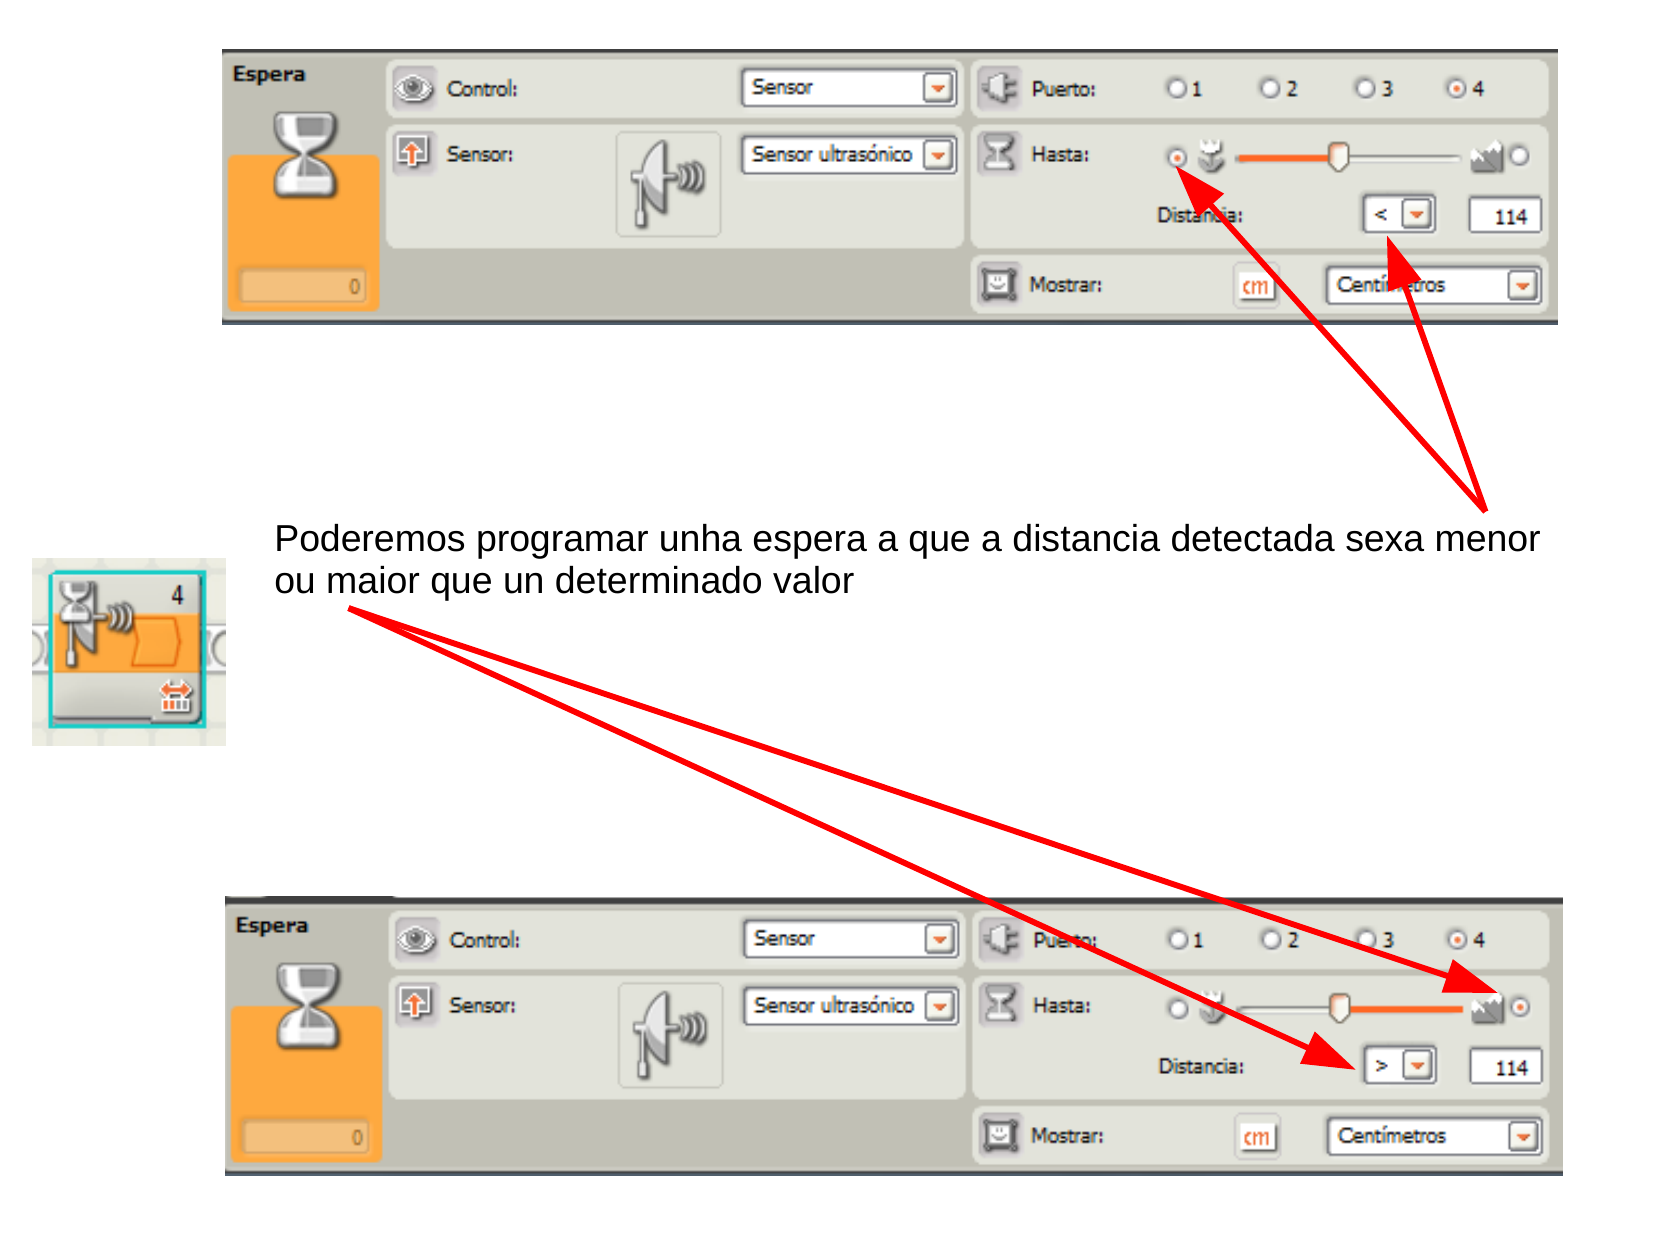

Poderemos programar unha espera a que a distancia detectada sexa menor ou maior que un determinado valor